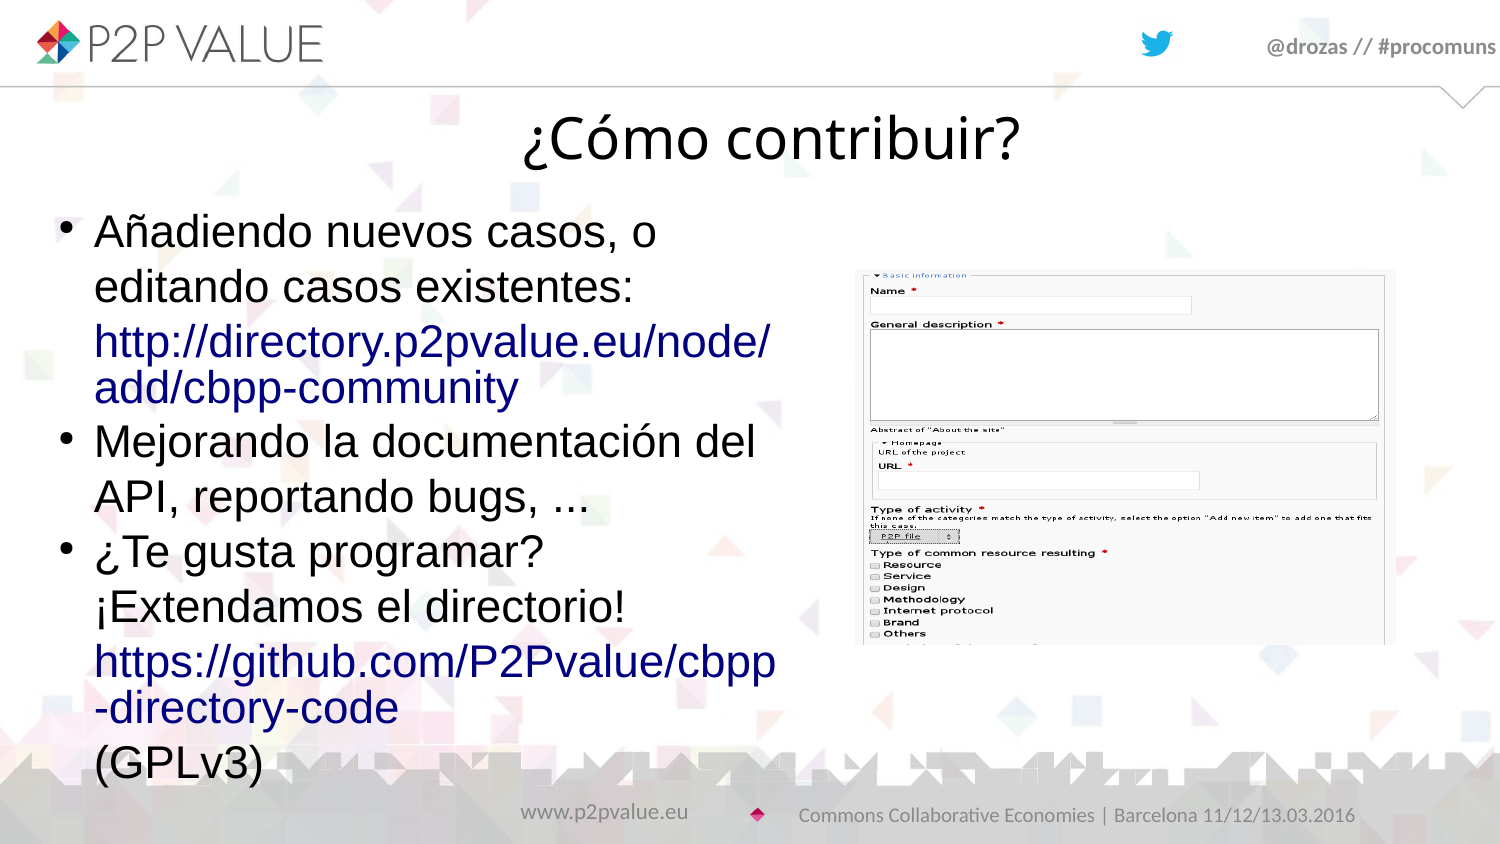

@drozas // #procomuns
# ¿Cómo contribuir?
Añadiendo nuevos casos, o editando casos existentes: http://directory.p2pvalue.eu/node/add/cbpp-community
Mejorando la documentación del API, reportando bugs, ...
¿Te gusta programar? ¡Extendamos el directorio! https://github.com/P2Pvalue/cbpp-directory-code(GPLv3)
www.p2pvalue.eu
Commons Collaborative Economies | Barcelona 11/12/13.03.2016